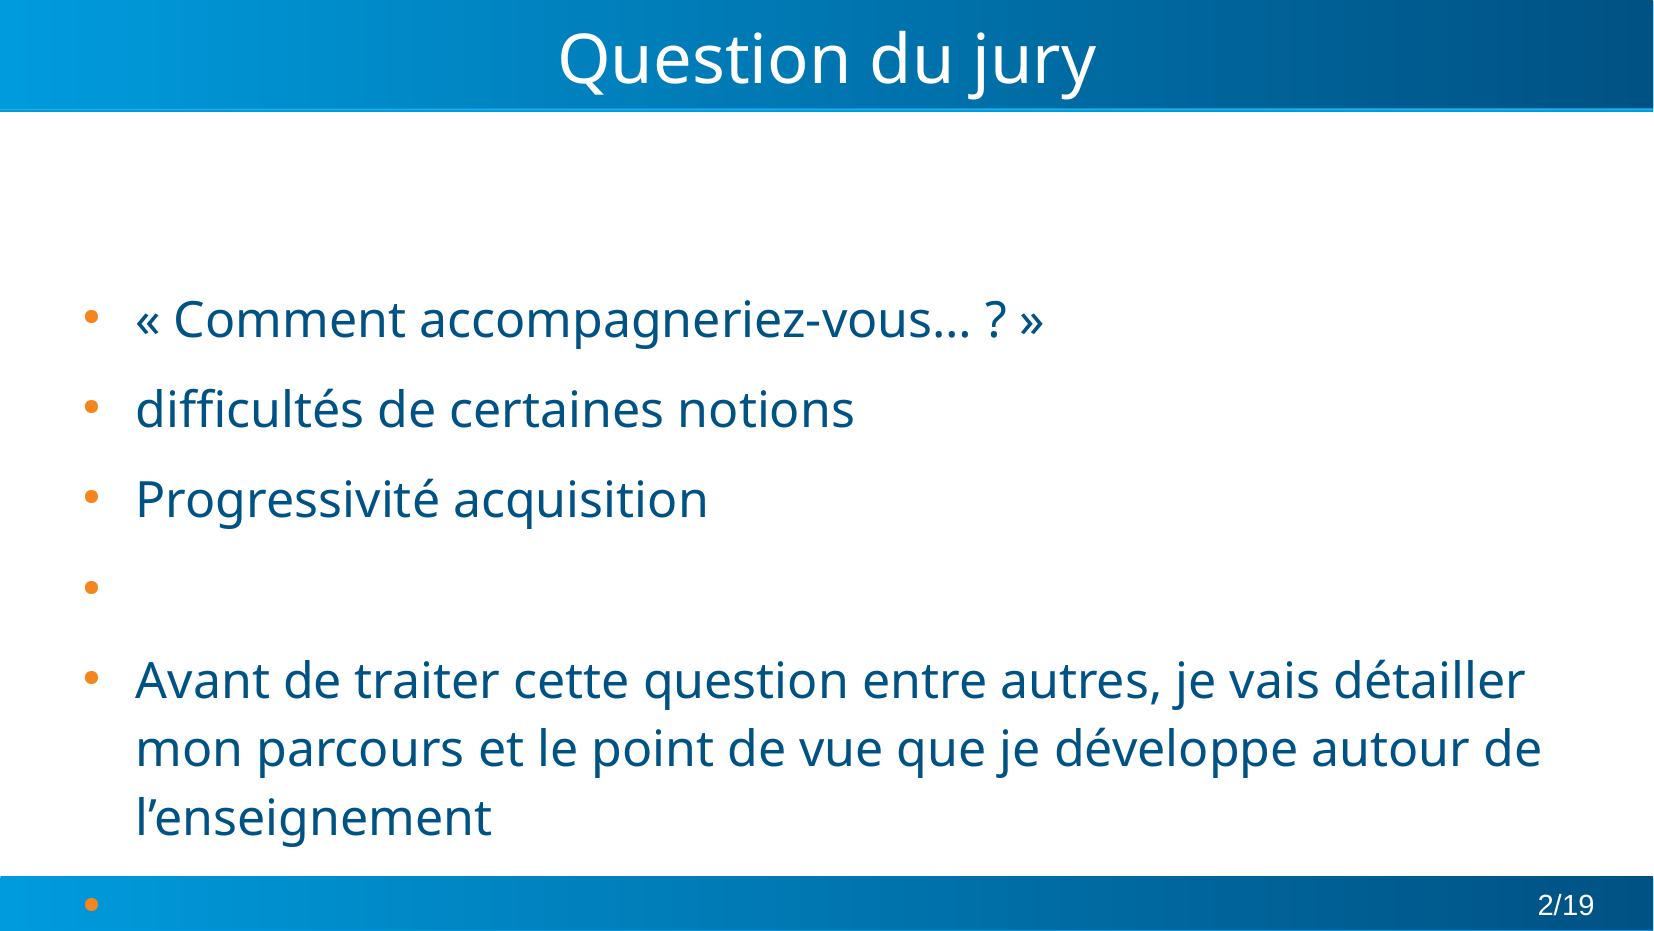

# Question du jury
« Comment accompagneriez-vous… ? »
difficultés de certaines notions
Progressivité acquisition
Avant de traiter cette question entre autres, je vais détailler mon parcours et le point de vue que je développe autour de l’enseignement
2